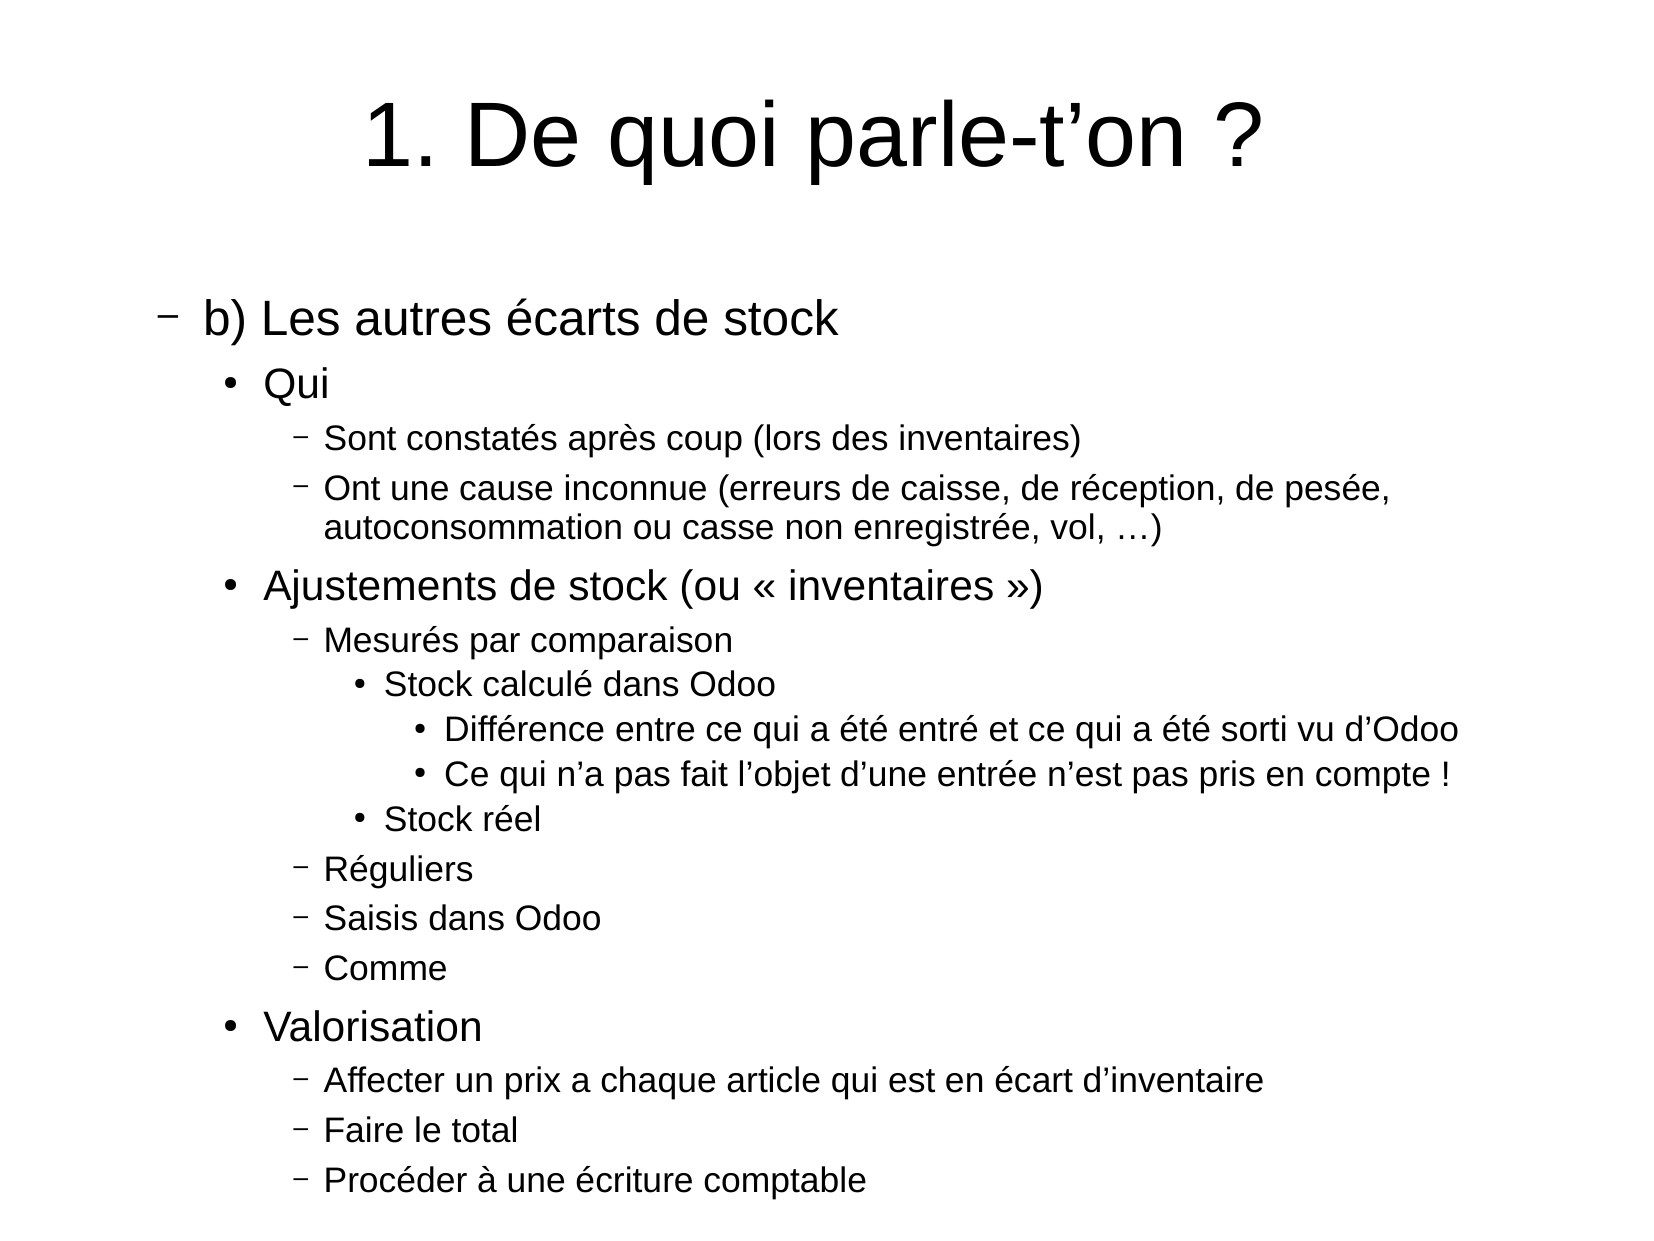

# 1. De quoi parle-t’on ?
b) Les autres écarts de stock
Qui
Sont constatés après coup (lors des inventaires)
Ont une cause inconnue (erreurs de caisse, de réception, de pesée, autoconsommation ou casse non enregistrée, vol, …)
Ajustements de stock (ou « inventaires »)
Mesurés par comparaison
Stock calculé dans Odoo
Différence entre ce qui a été entré et ce qui a été sorti vu d’Odoo
Ce qui n’a pas fait l’objet d’une entrée n’est pas pris en compte !
Stock réel
Réguliers
Saisis dans Odoo
Comme
Valorisation
Affecter un prix a chaque article qui est en écart d’inventaire
Faire le total
Procéder à une écriture comptable